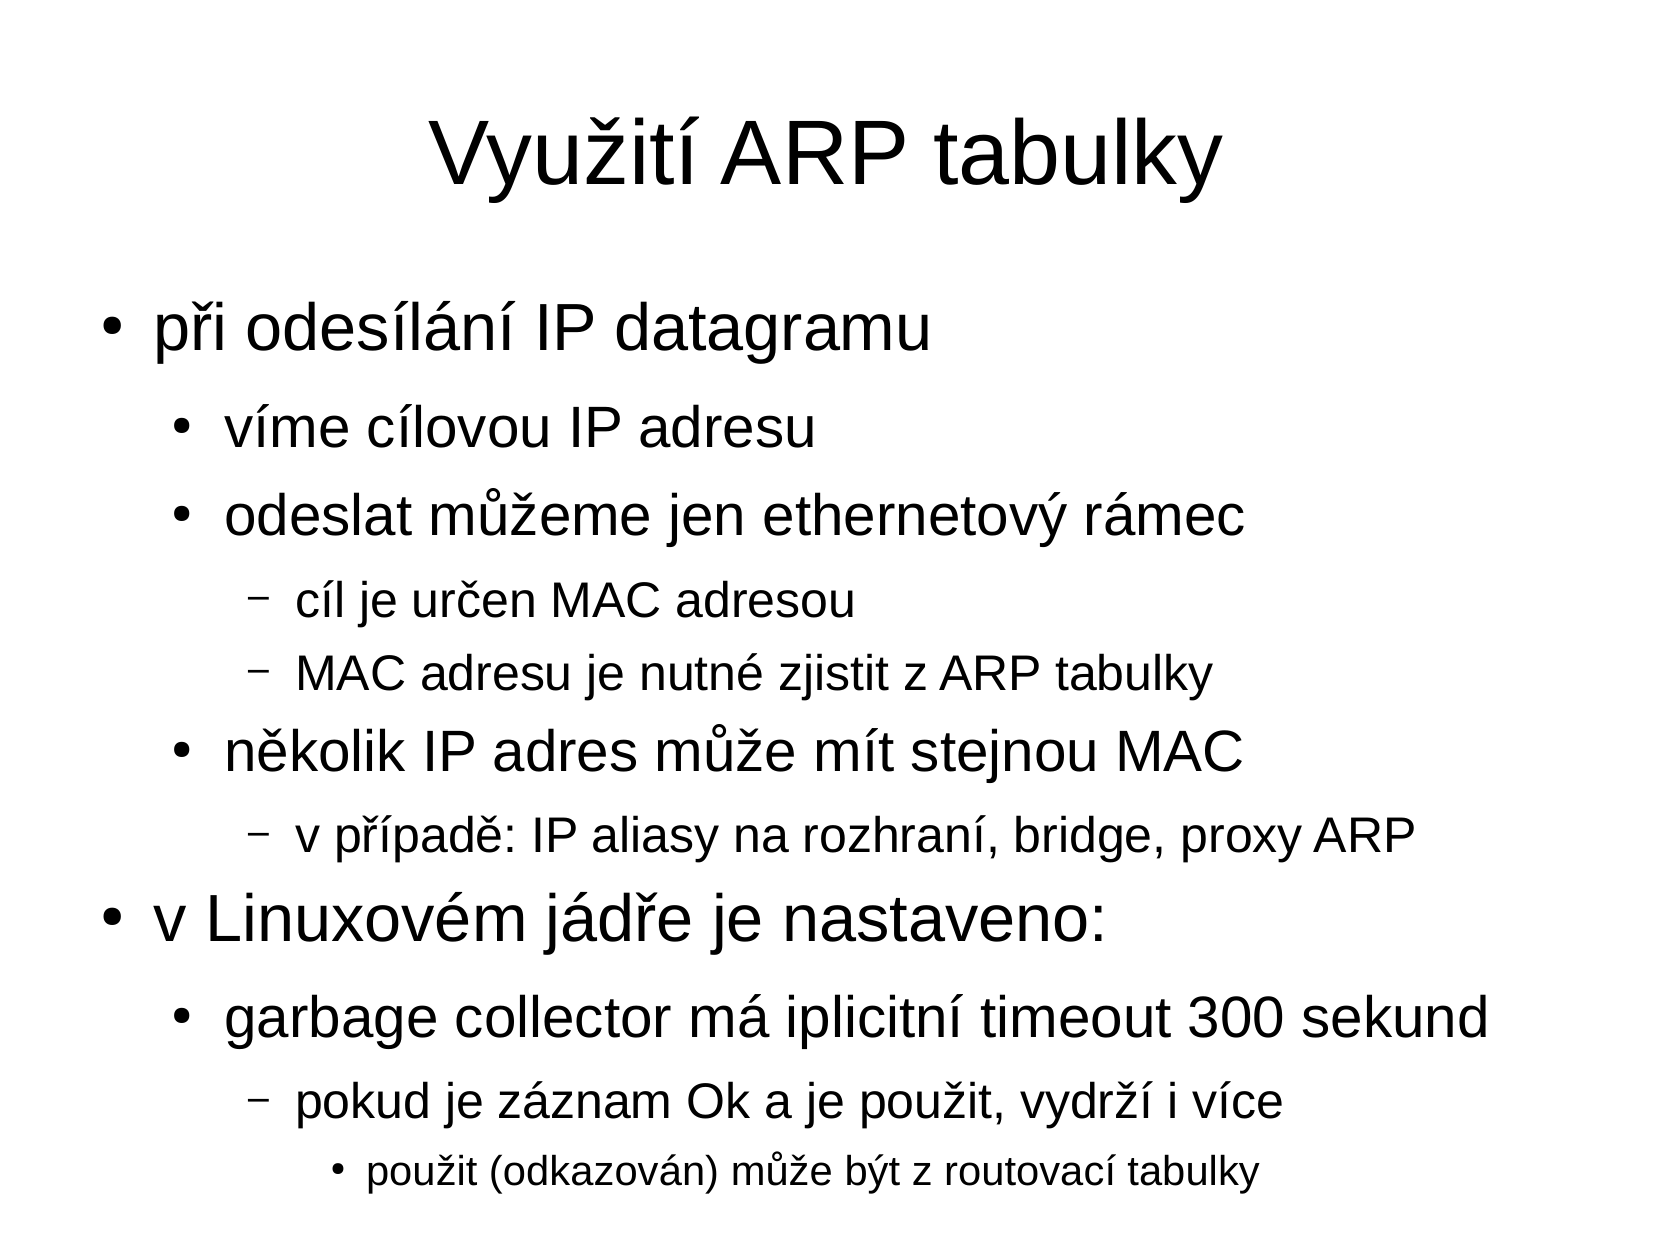

# Využití ARP tabulky
při odesílání IP datagramu
víme cílovou IP adresu
odeslat můžeme jen ethernetový rámec
cíl je určen MAC adresou
MAC adresu je nutné zjistit z ARP tabulky
několik IP adres může mít stejnou MAC
v případě: IP aliasy na rozhraní, bridge, proxy ARP
v Linuxovém jádře je nastaveno:
garbage collector má iplicitní timeout 300 sekund
pokud je záznam Ok a je použit, vydrží i více
použit (odkazován) může být z routovací tabulky